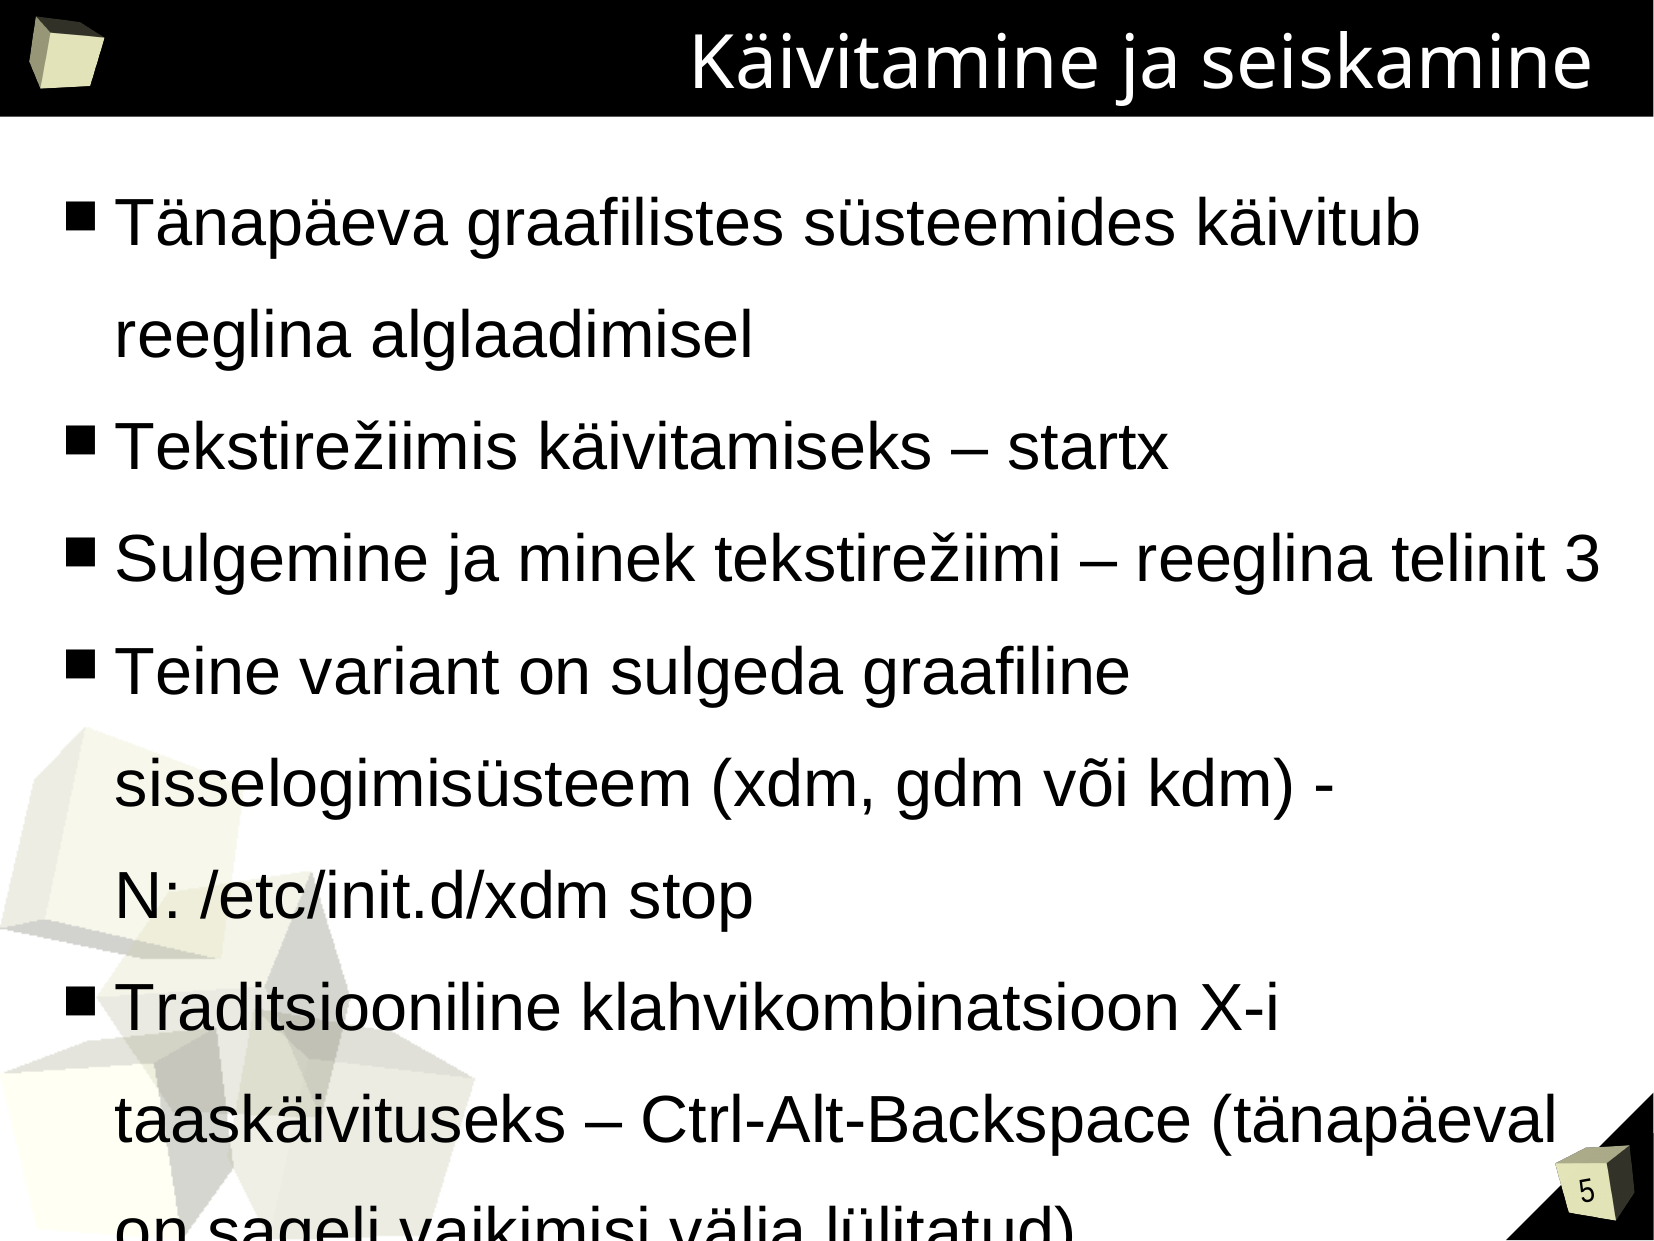

# Käivitamine ja seiskamine
Tänapäeva graafilistes süsteemides käivitub reeglina alglaadimisel
Tekstirežiimis käivitamiseks – startx
Sulgemine ja minek tekstirežiimi – reeglina telinit 3
Teine variant on sulgeda graafiline sisselogimisüsteem (xdm, gdm või kdm) -
N: /etc/init.d/xdm stop
Traditsiooniline klahvikombinatsioon X-i taaskäivituseks – Ctrl-Alt-Backspace (tänapäeval on sageli vaikimisi välja lülitatud)